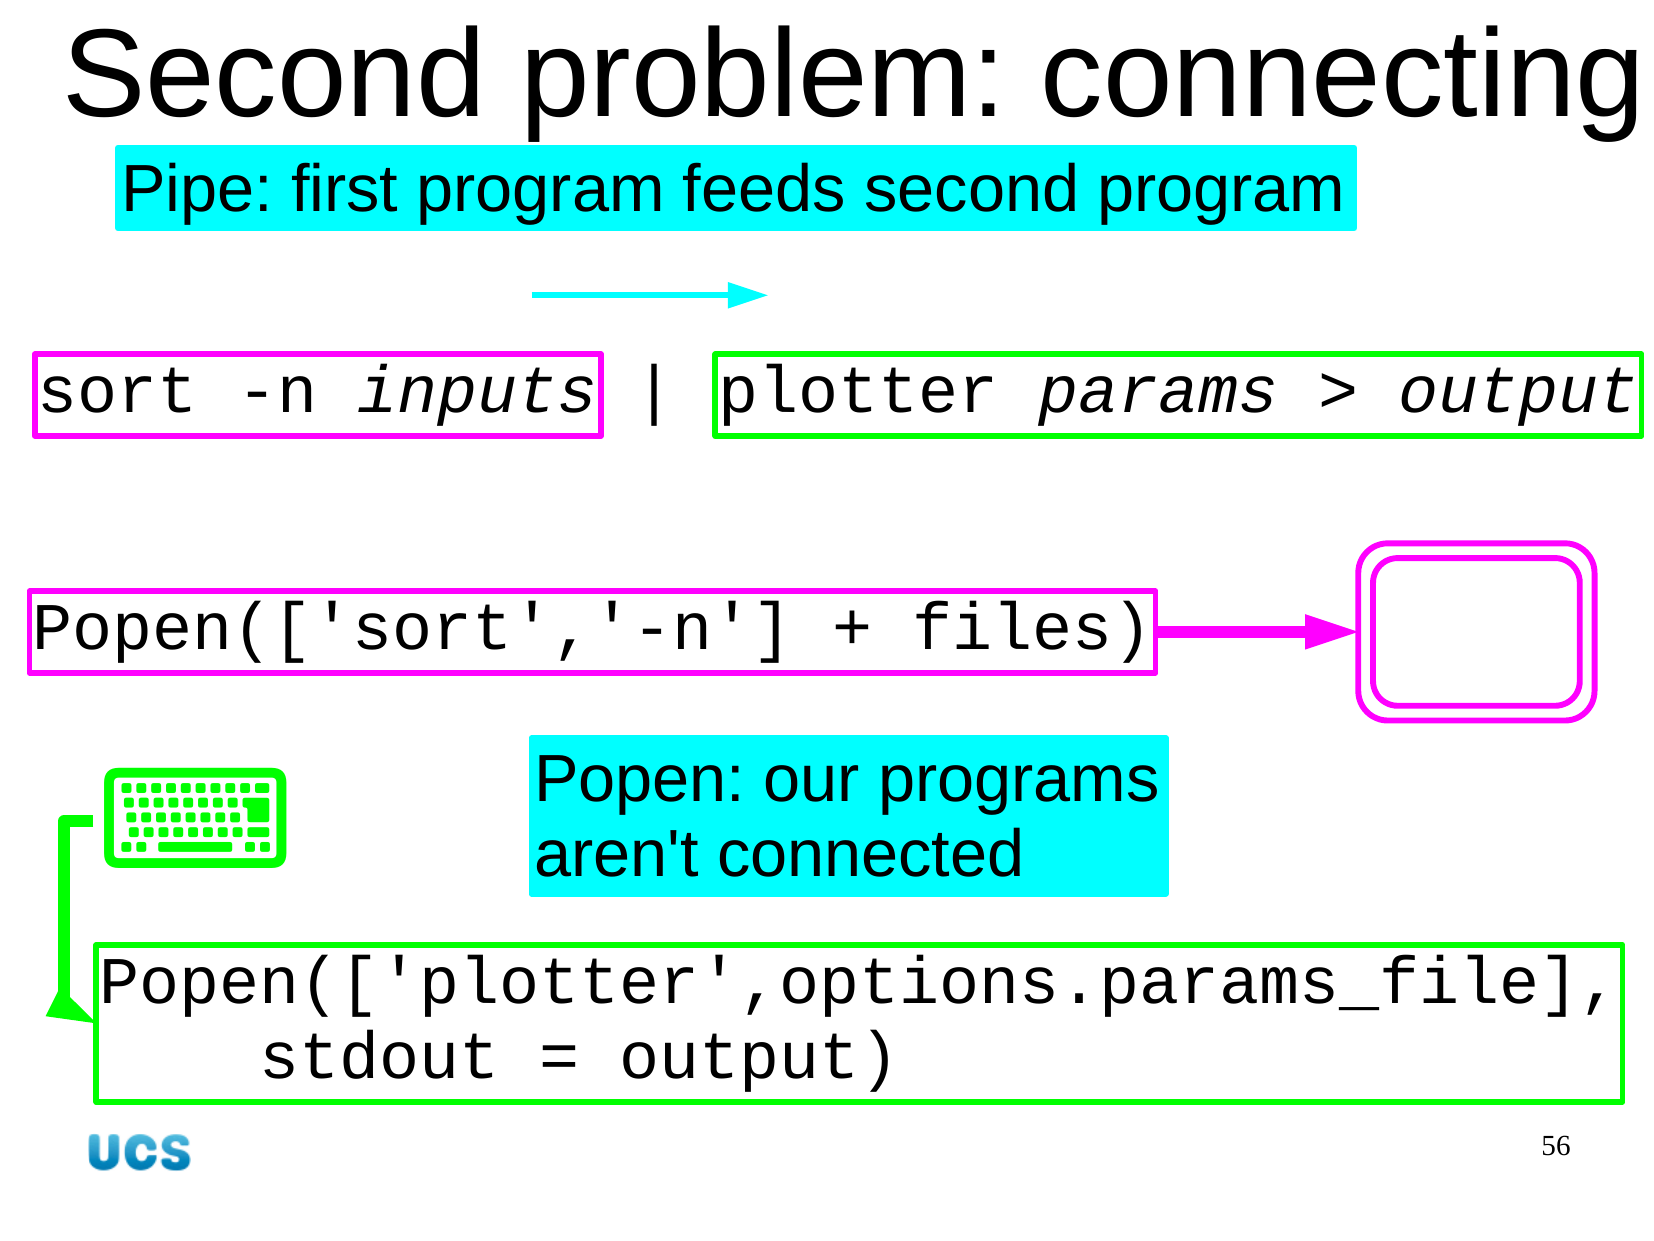

Second problem: connecting
Pipe: first program feeds second program
sort -n inputs
|
plotter params > output
Popen(['sort','-n'] + files)
⌨
Popen: our programs
aren't connected
Popen(['plotter',options.params_file],
 stdout = output)
56